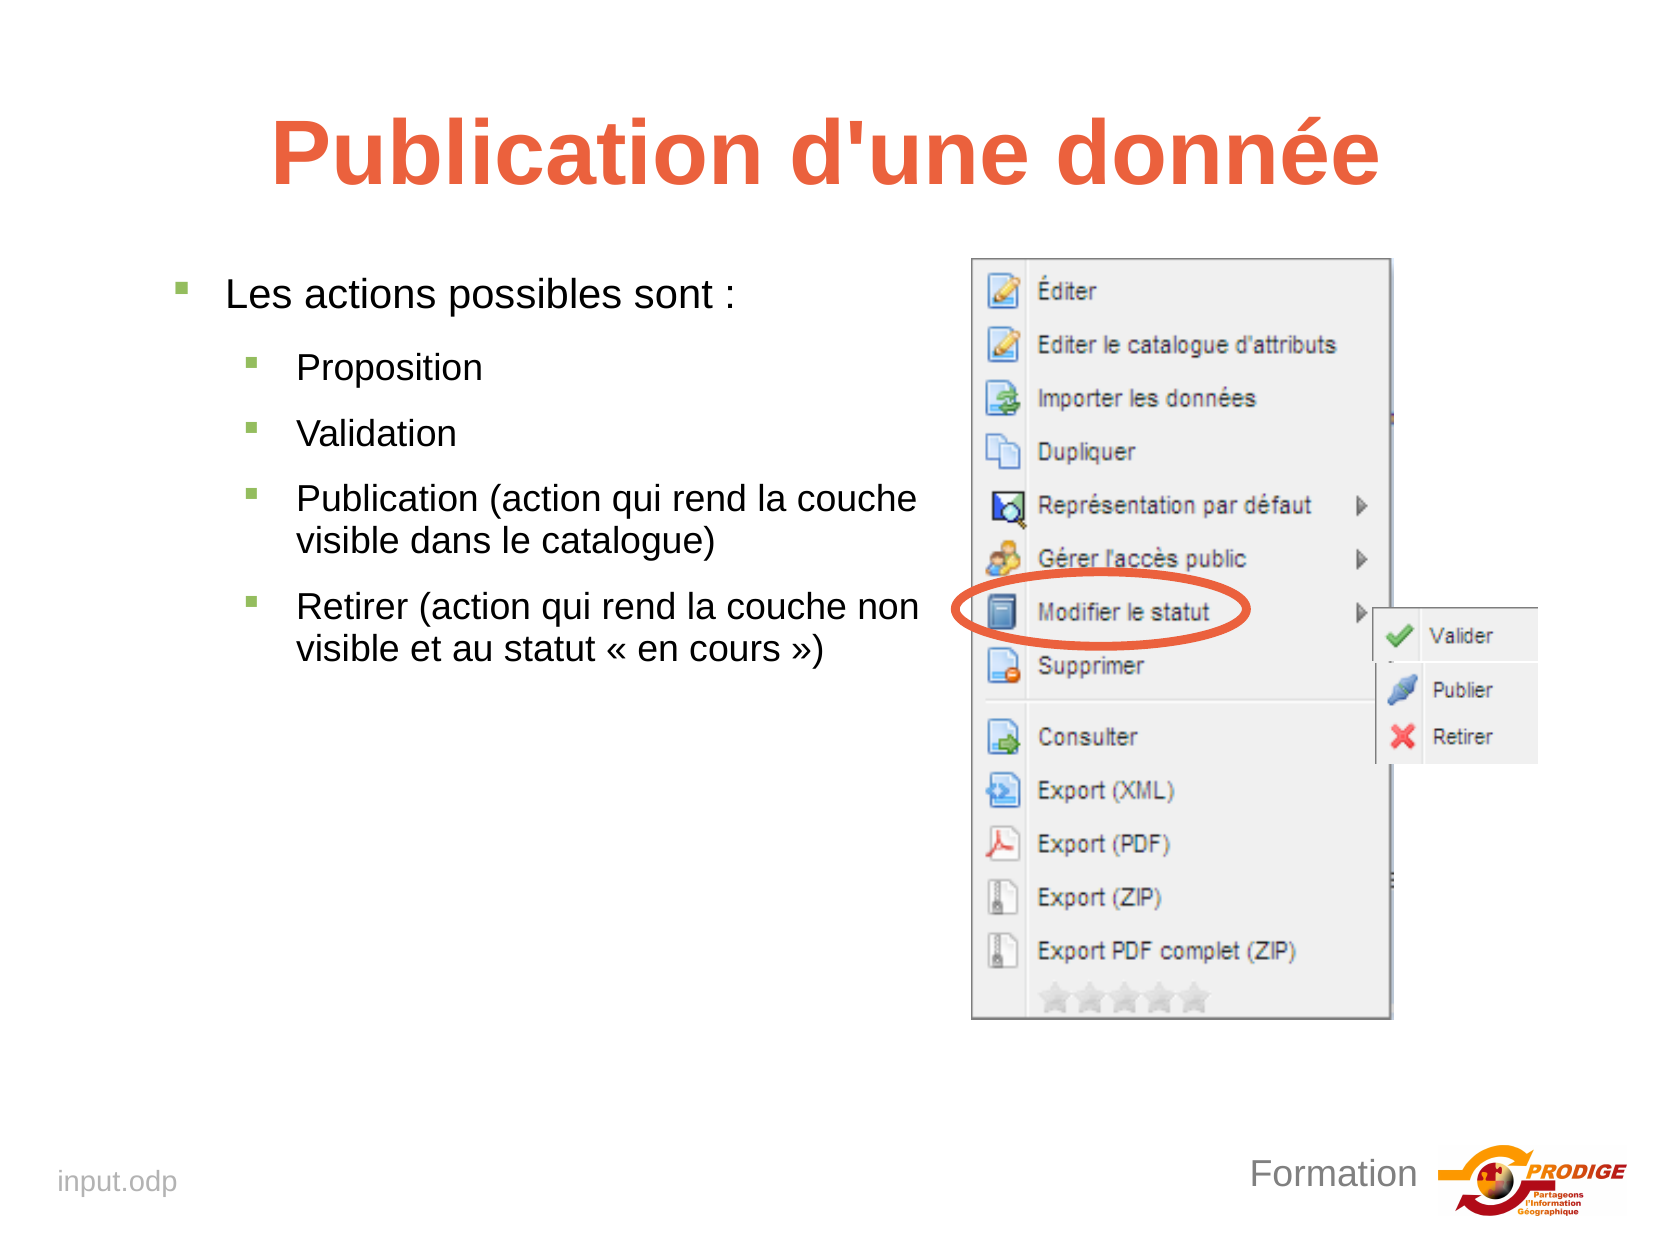

# Publication d'une donnée
Les actions possibles sont :
Proposition
Validation
Publication (action qui rend la couche visible dans le catalogue)
Retirer (action qui rend la couche non visible et au statut « en cours »)